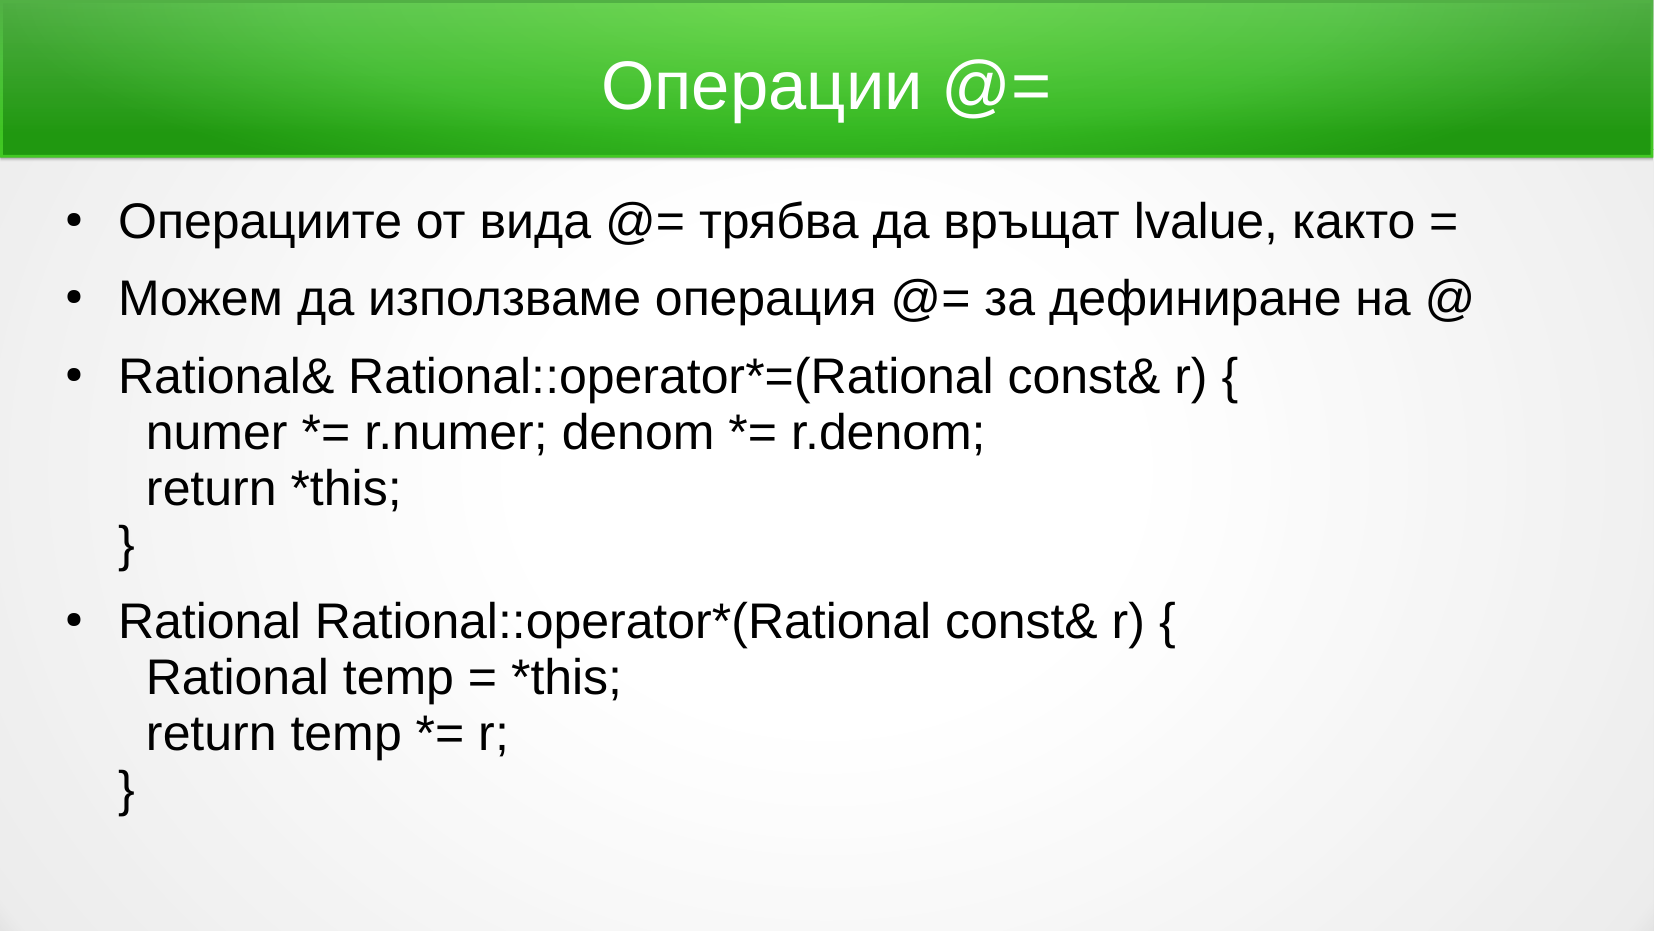

# Операции @=
Операциите от вида @= трябва да връщат lvalue, както =
Можем да използваме операция @= за дефиниране на @
Rational& Rational::operator*=(Rational const& r) {
 numer *= r.numer; denom *= r.denom;
 return *this;
}
Rational Rational::operator*(Rational const& r) {
 Rational temp = *this;
 return temp *= r;
}